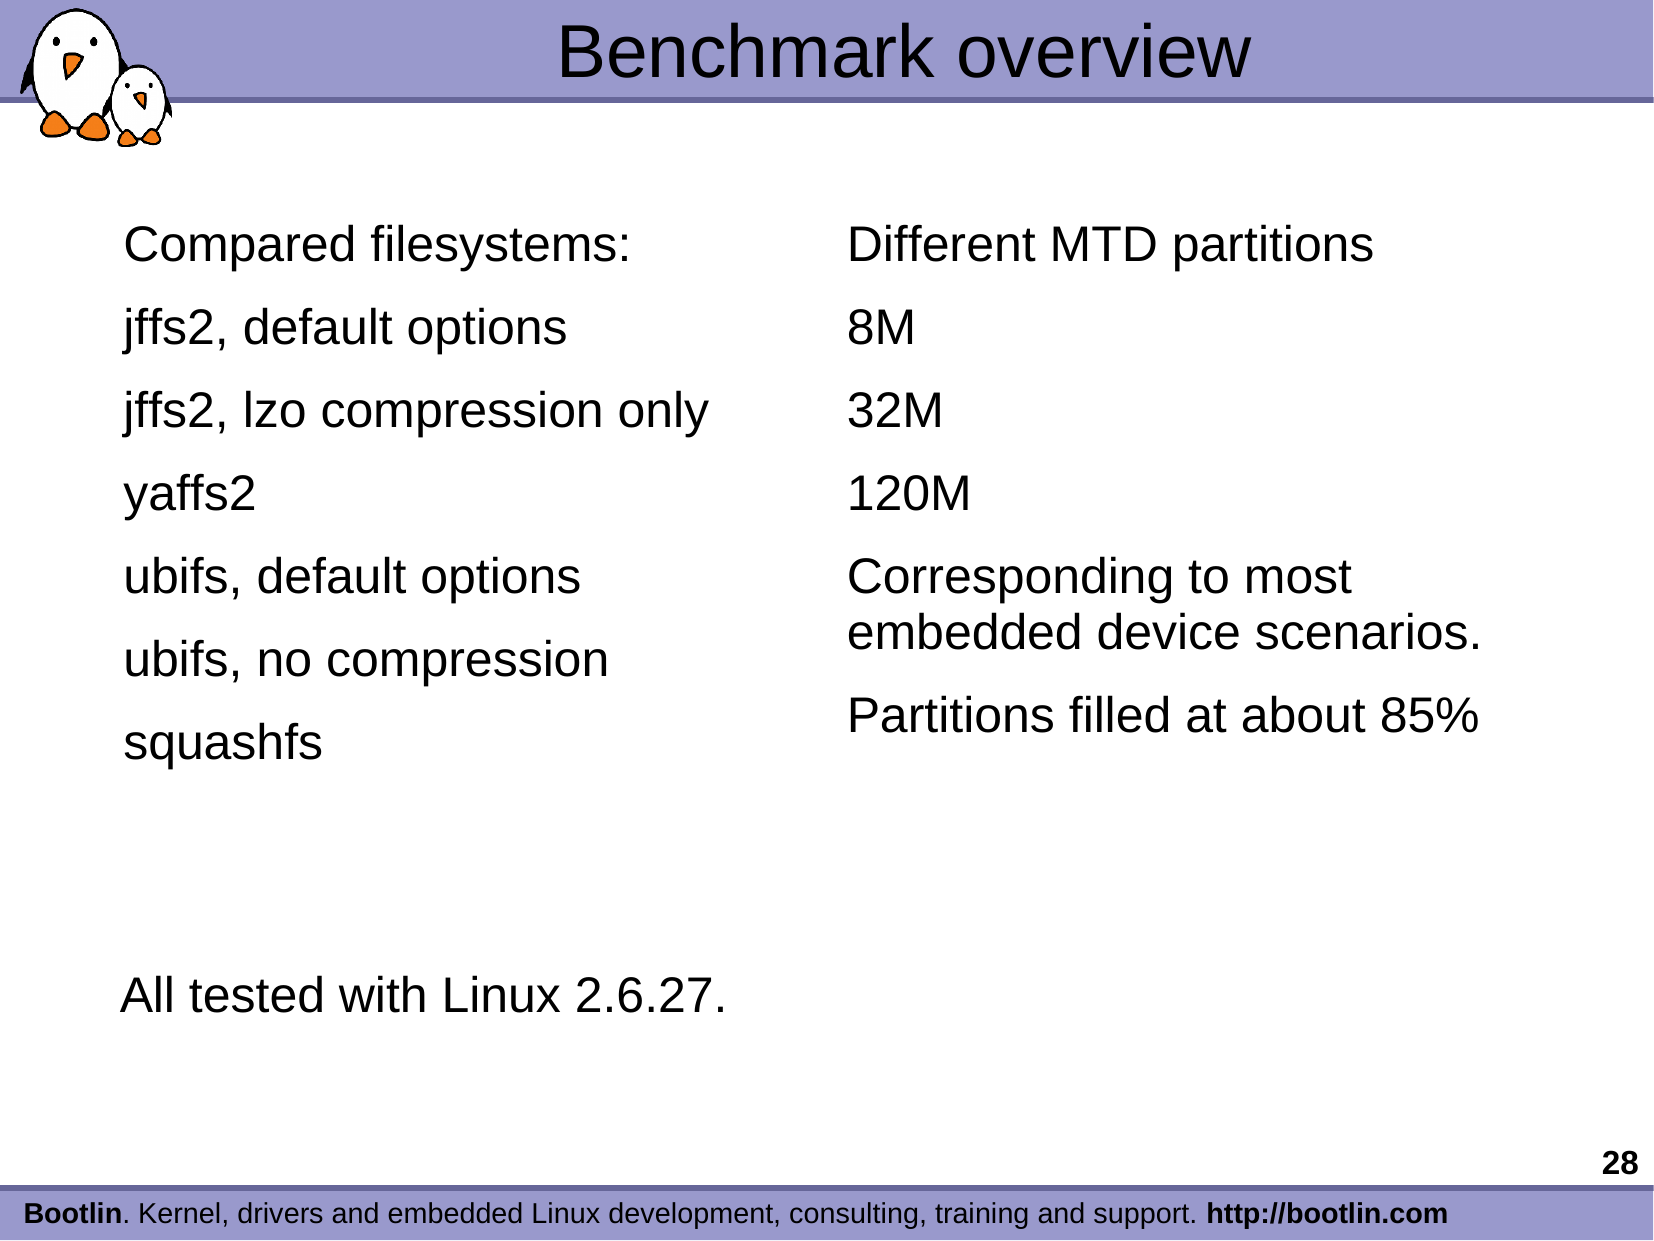

# Benchmark overview
Compared filesystems:
jffs2, default options
jffs2, lzo compression only
yaffs2
ubifs, default options
ubifs, no compression
squashfs
Different MTD partitions
8M
32M
120M
Corresponding to most embedded device scenarios.
Partitions filled at about 85%
All tested with Linux 2.6.27.